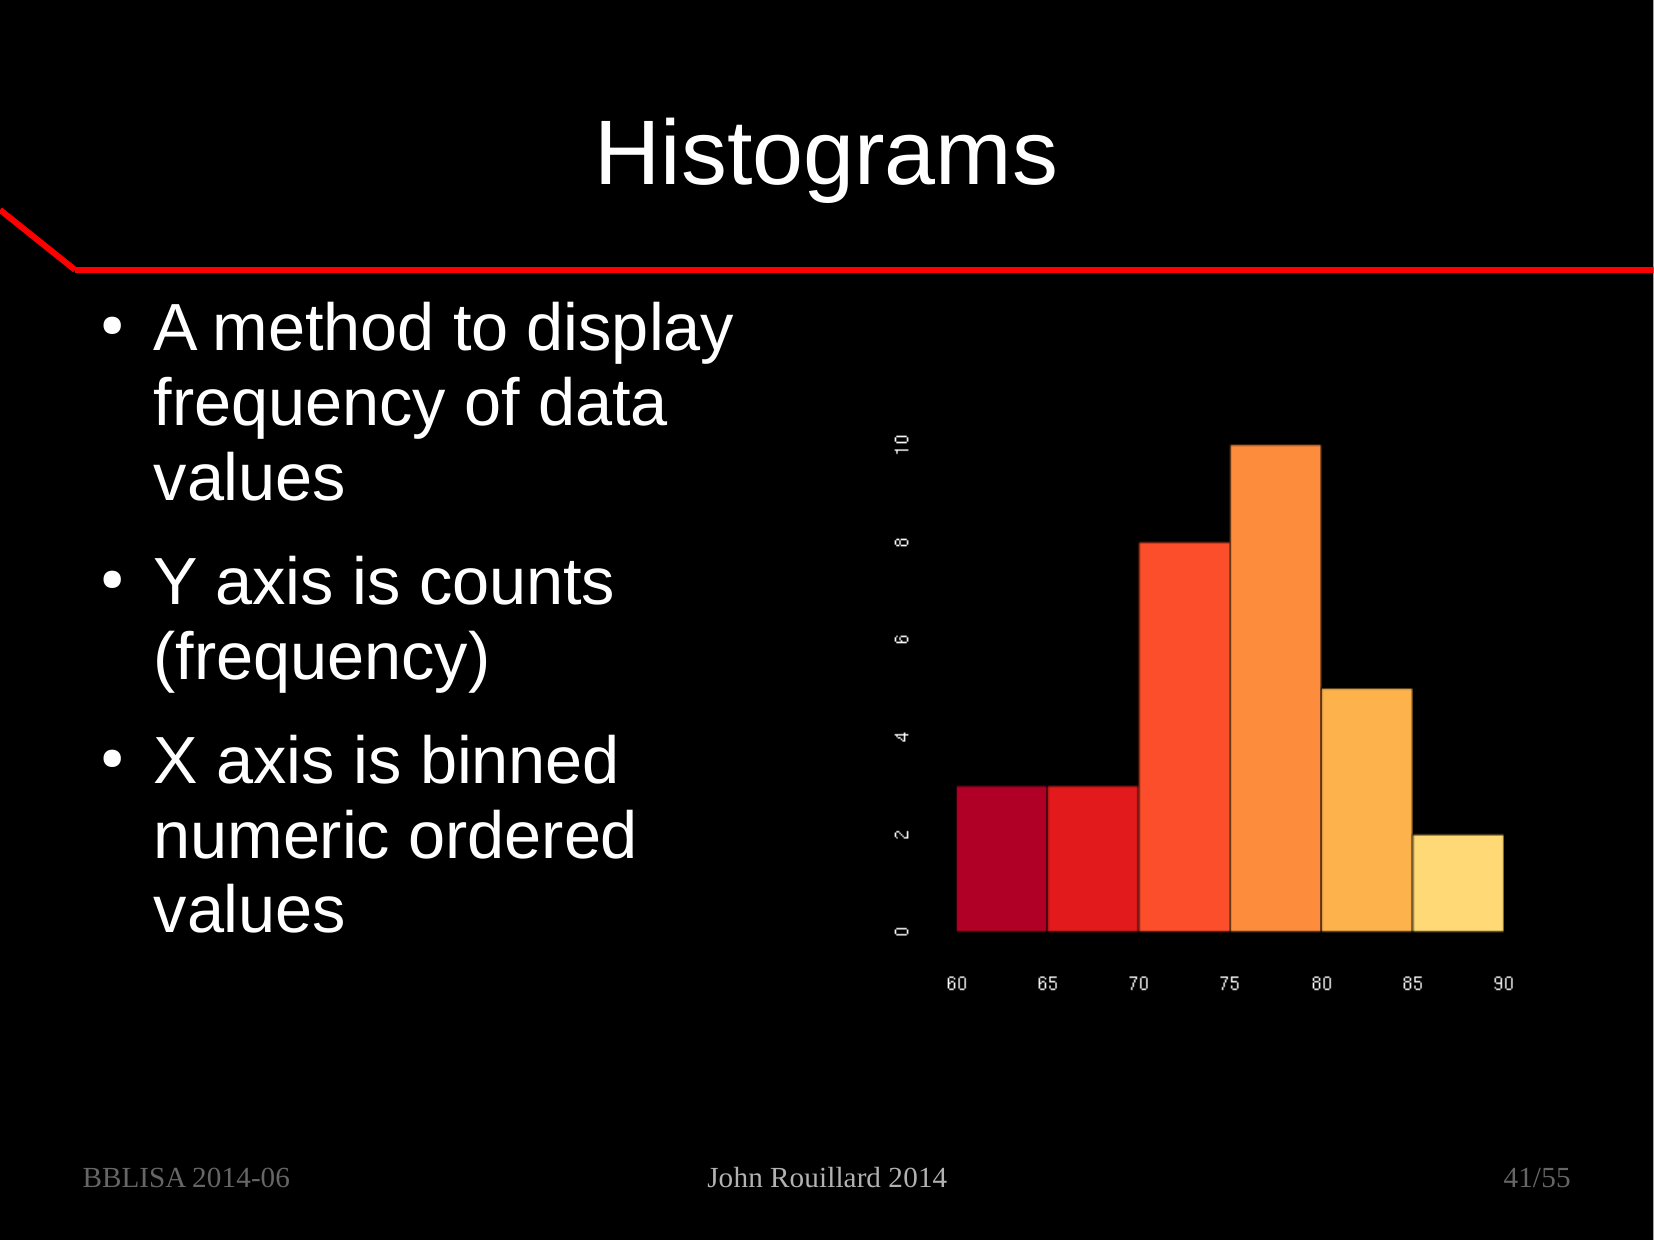

# Histograms
A method to display frequency of data values
Y axis is counts (frequency)
X axis is binned numeric ordered values
BBLISA 2014-06
John Rouillard 2014
41